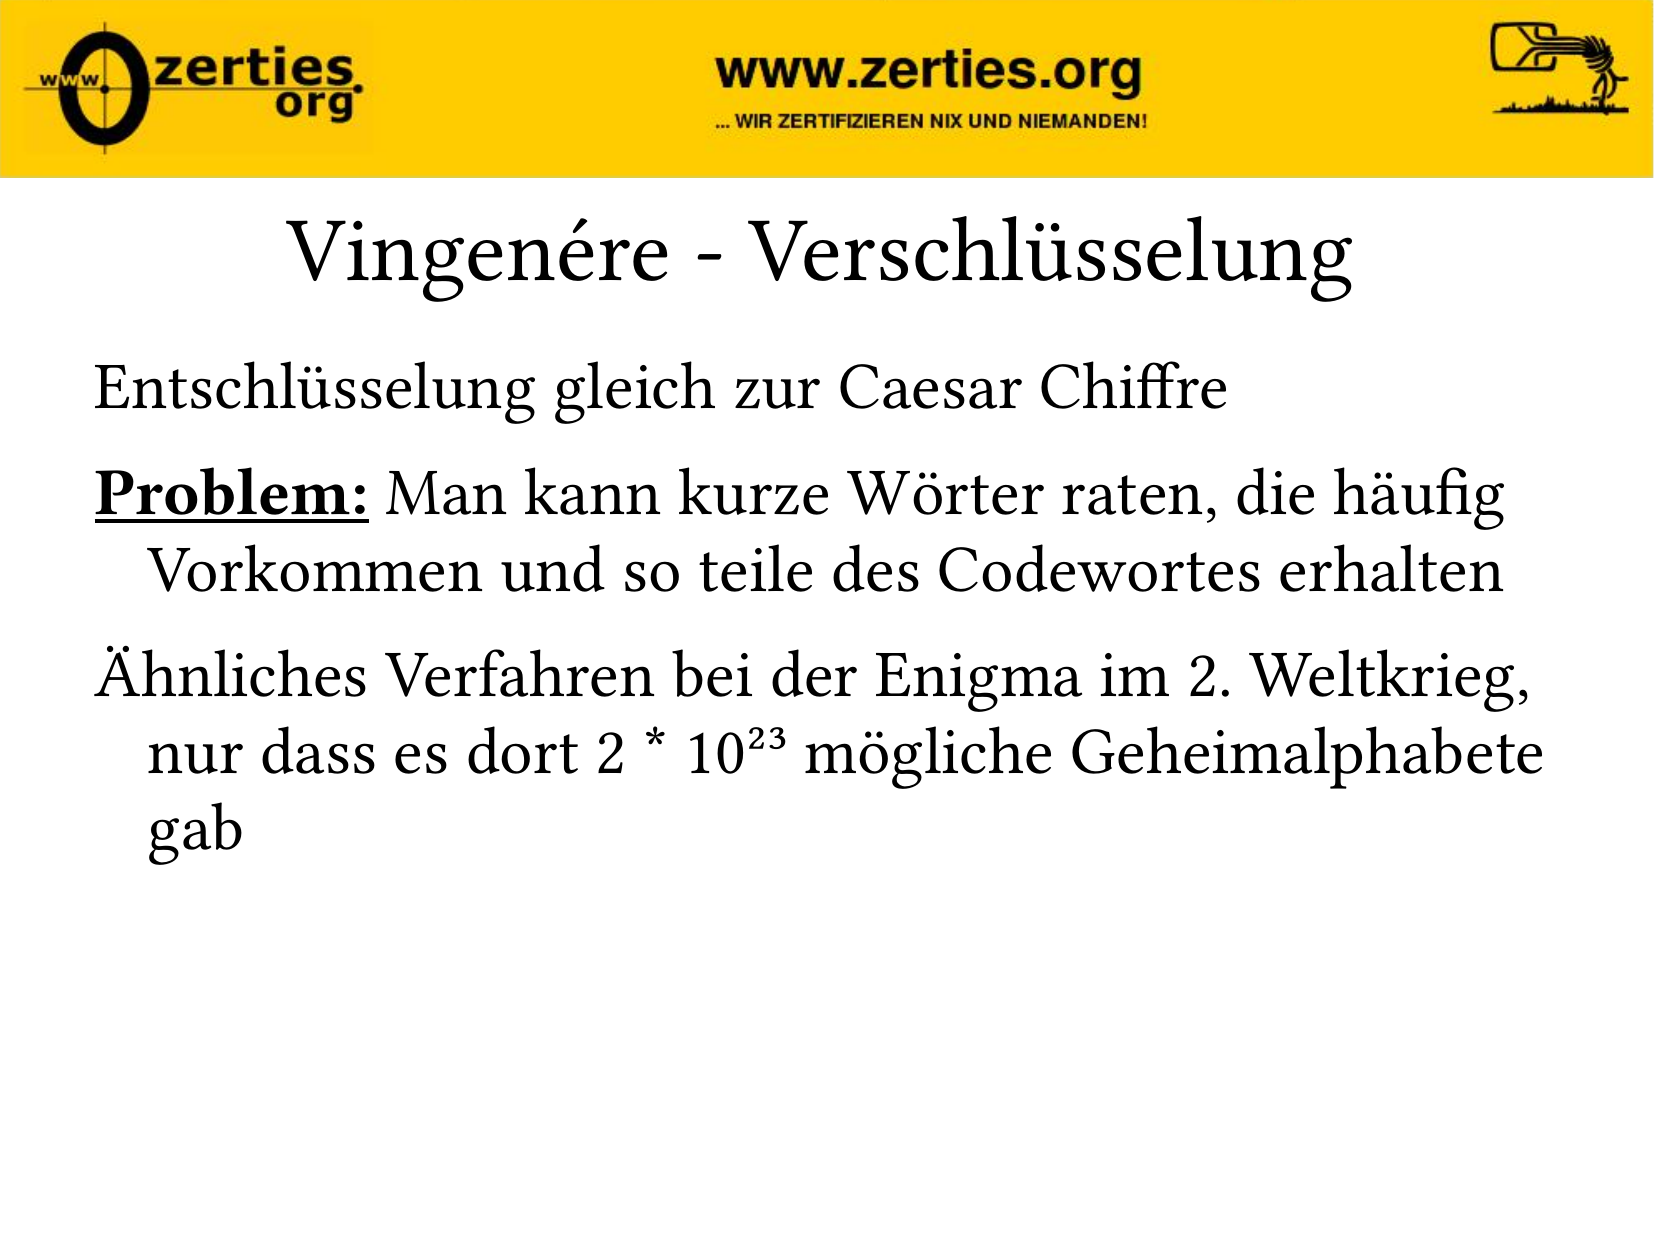

# Vingenére - Verschlüsselung
Entschlüsselung gleich zur Caesar Chiffre
Problem: Man kann kurze Wörter raten, die häufig Vorkommen und so teile des Codewortes erhalten
Ähnliches Verfahren bei der Enigma im 2. Weltkrieg, nur dass es dort 2 * 10²³ mögliche Geheimalphabete gab